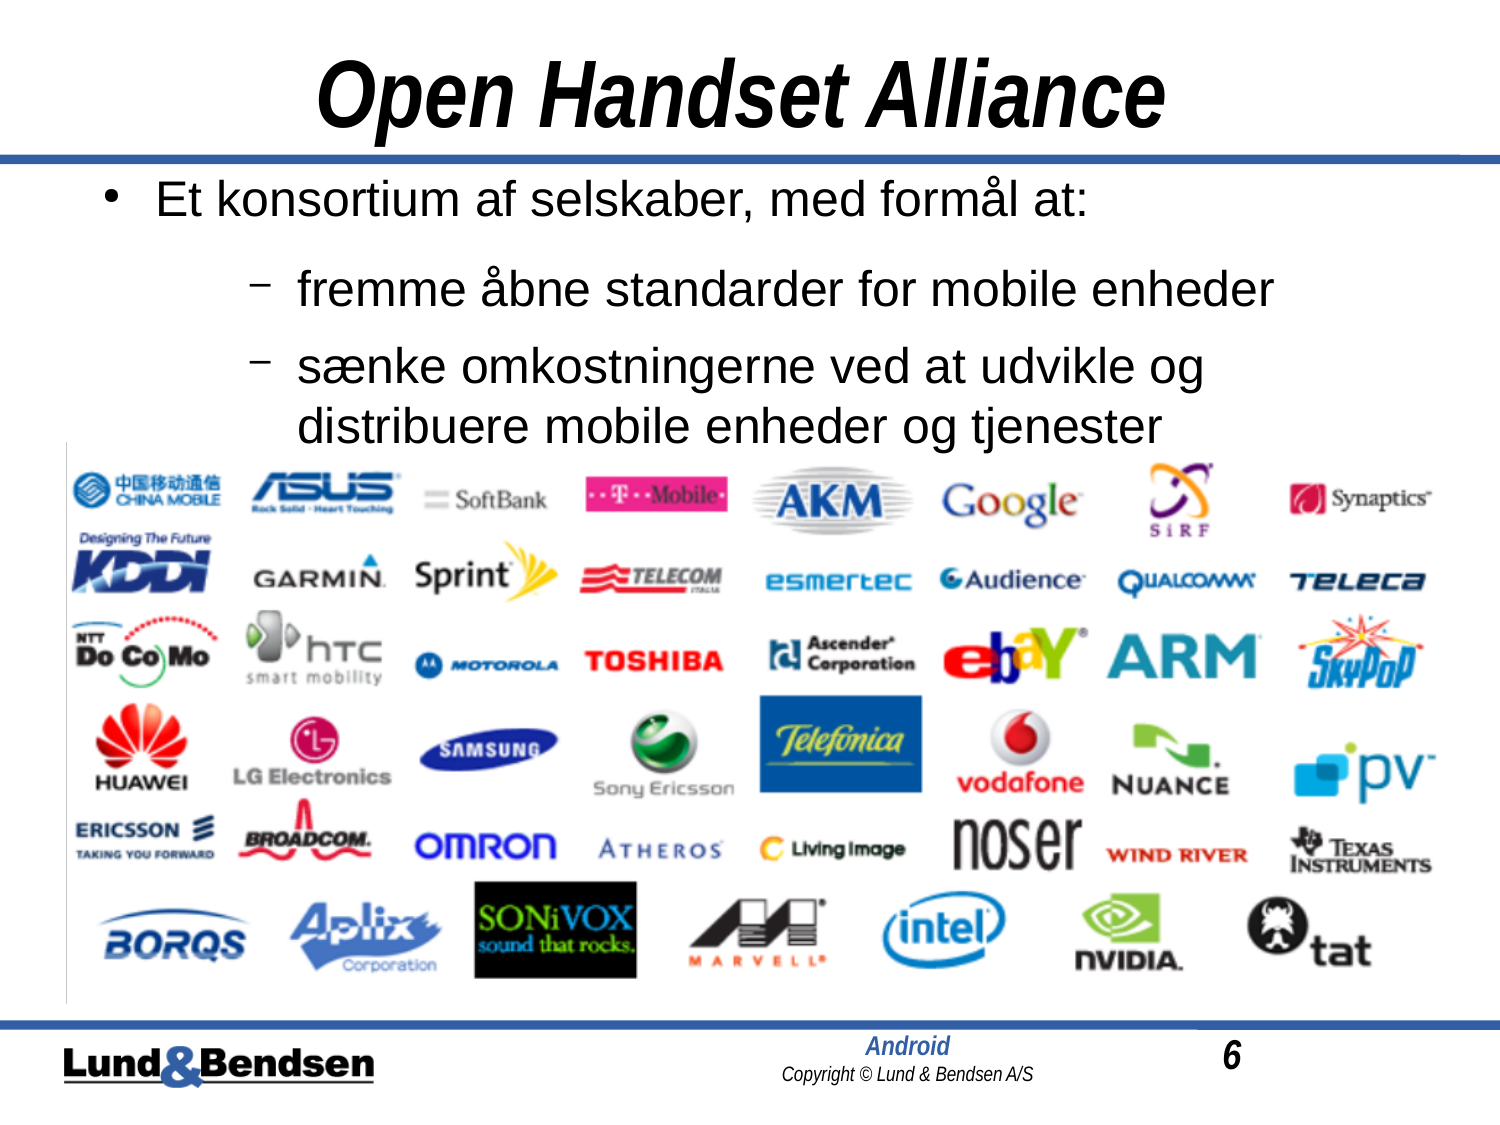

# Open Handset Alliance
Et konsortium af selskaber, med formål at:
fremme åbne standarder for mobile enheder
sænke omkostningerne ved at udvikle og distribuere mobile enheder og tjenester